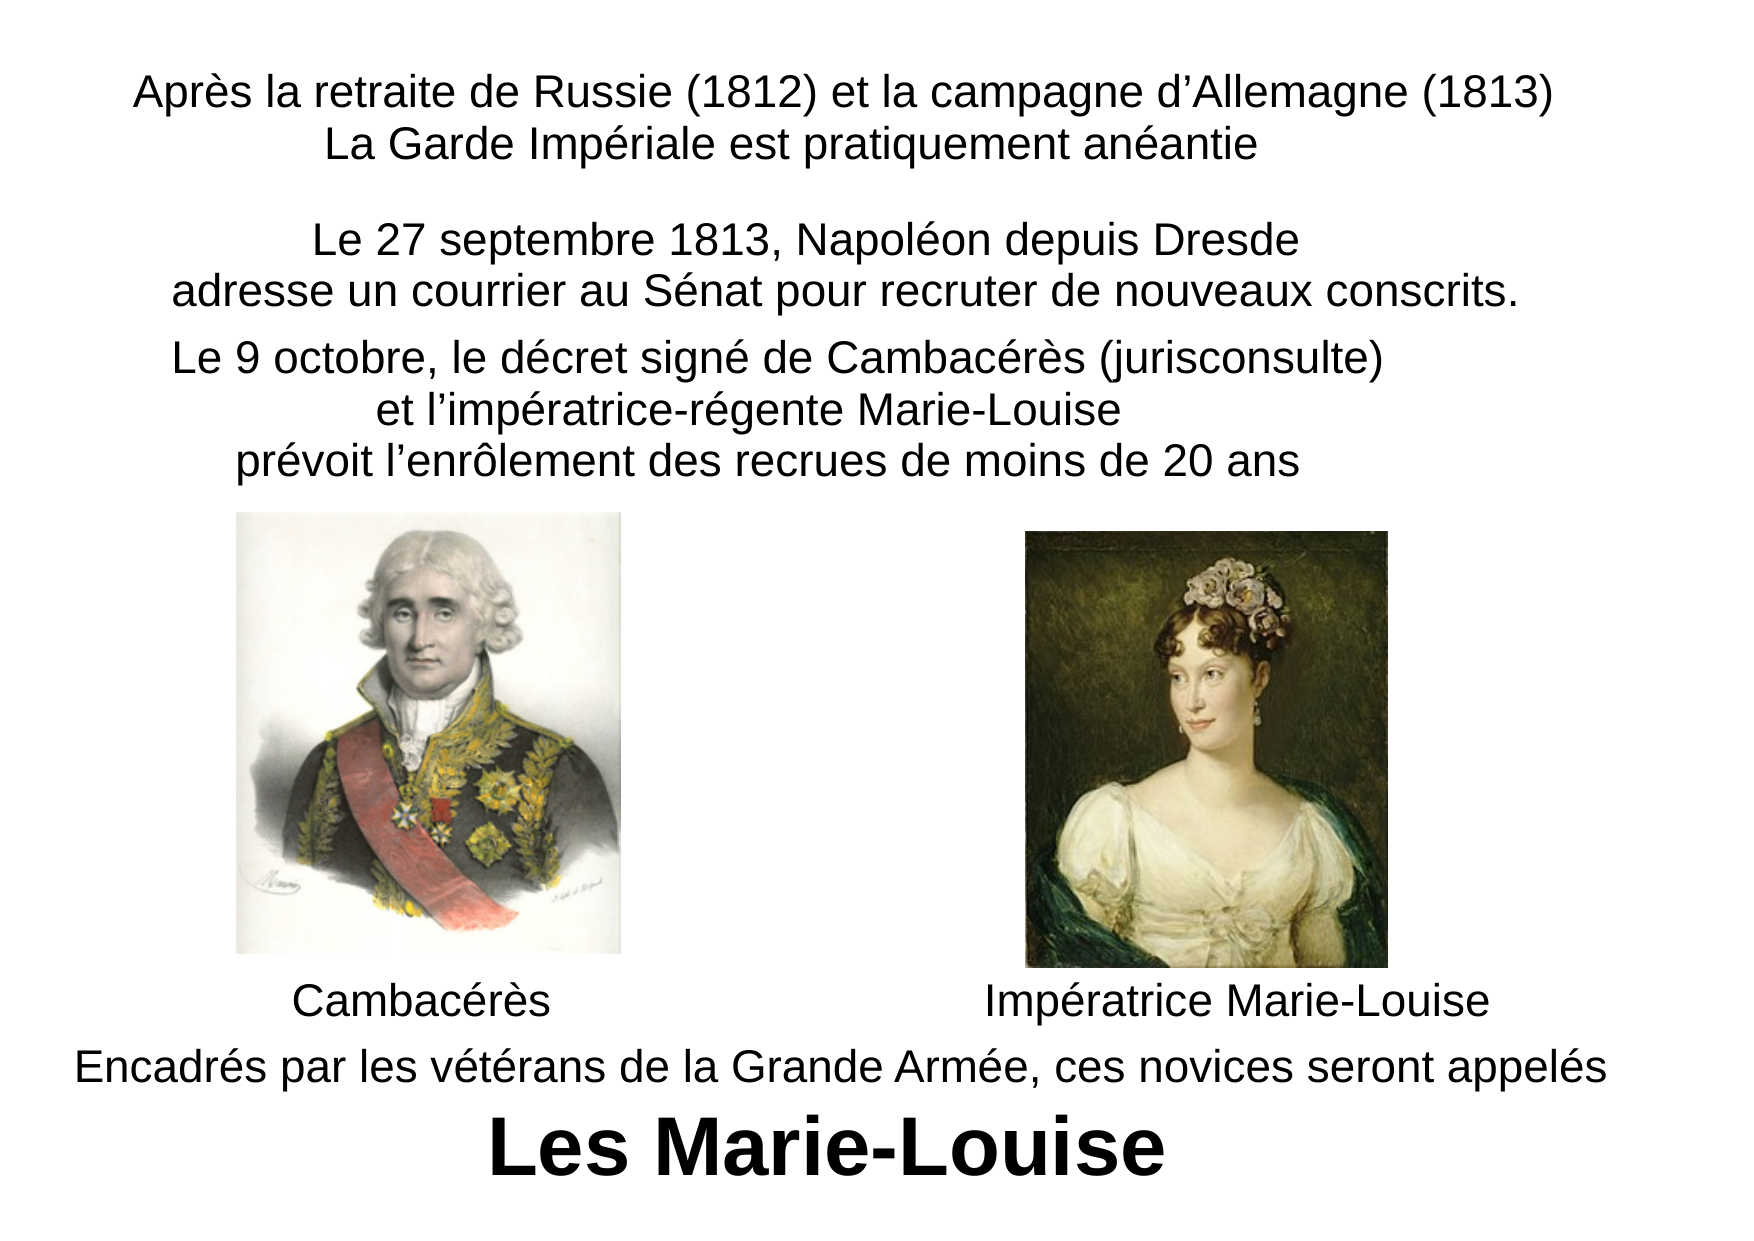

Après la retraite de Russie (1812) et la campagne d’Allemagne (1813)
 La Garde Impériale est pratiquement anéantie
 Le 27 septembre 1813, Napoléon depuis Dresde
adresse un courrier au Sénat pour recruter de nouveaux conscrits.
Le 9 octobre, le décret signé de Cambacérès (jurisconsulte)
 et l’impératrice-régente Marie-Louise
 prévoit l’enrôlement des recrues de moins de 20 ans
Cambacérès
Impératrice Marie-Louise
Encadrés par les vétérans de la Grande Armée, ces novices seront appelés
Les Marie-Louise